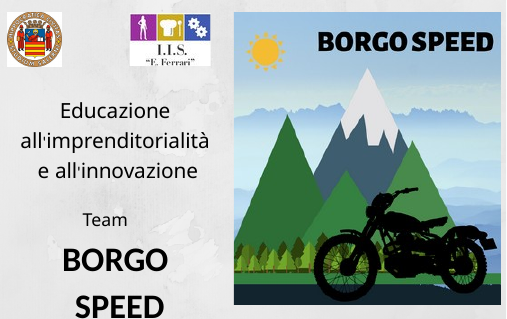

# Educazione all'imprenditorialità e all'innovazione
Team
BORGO SPEED